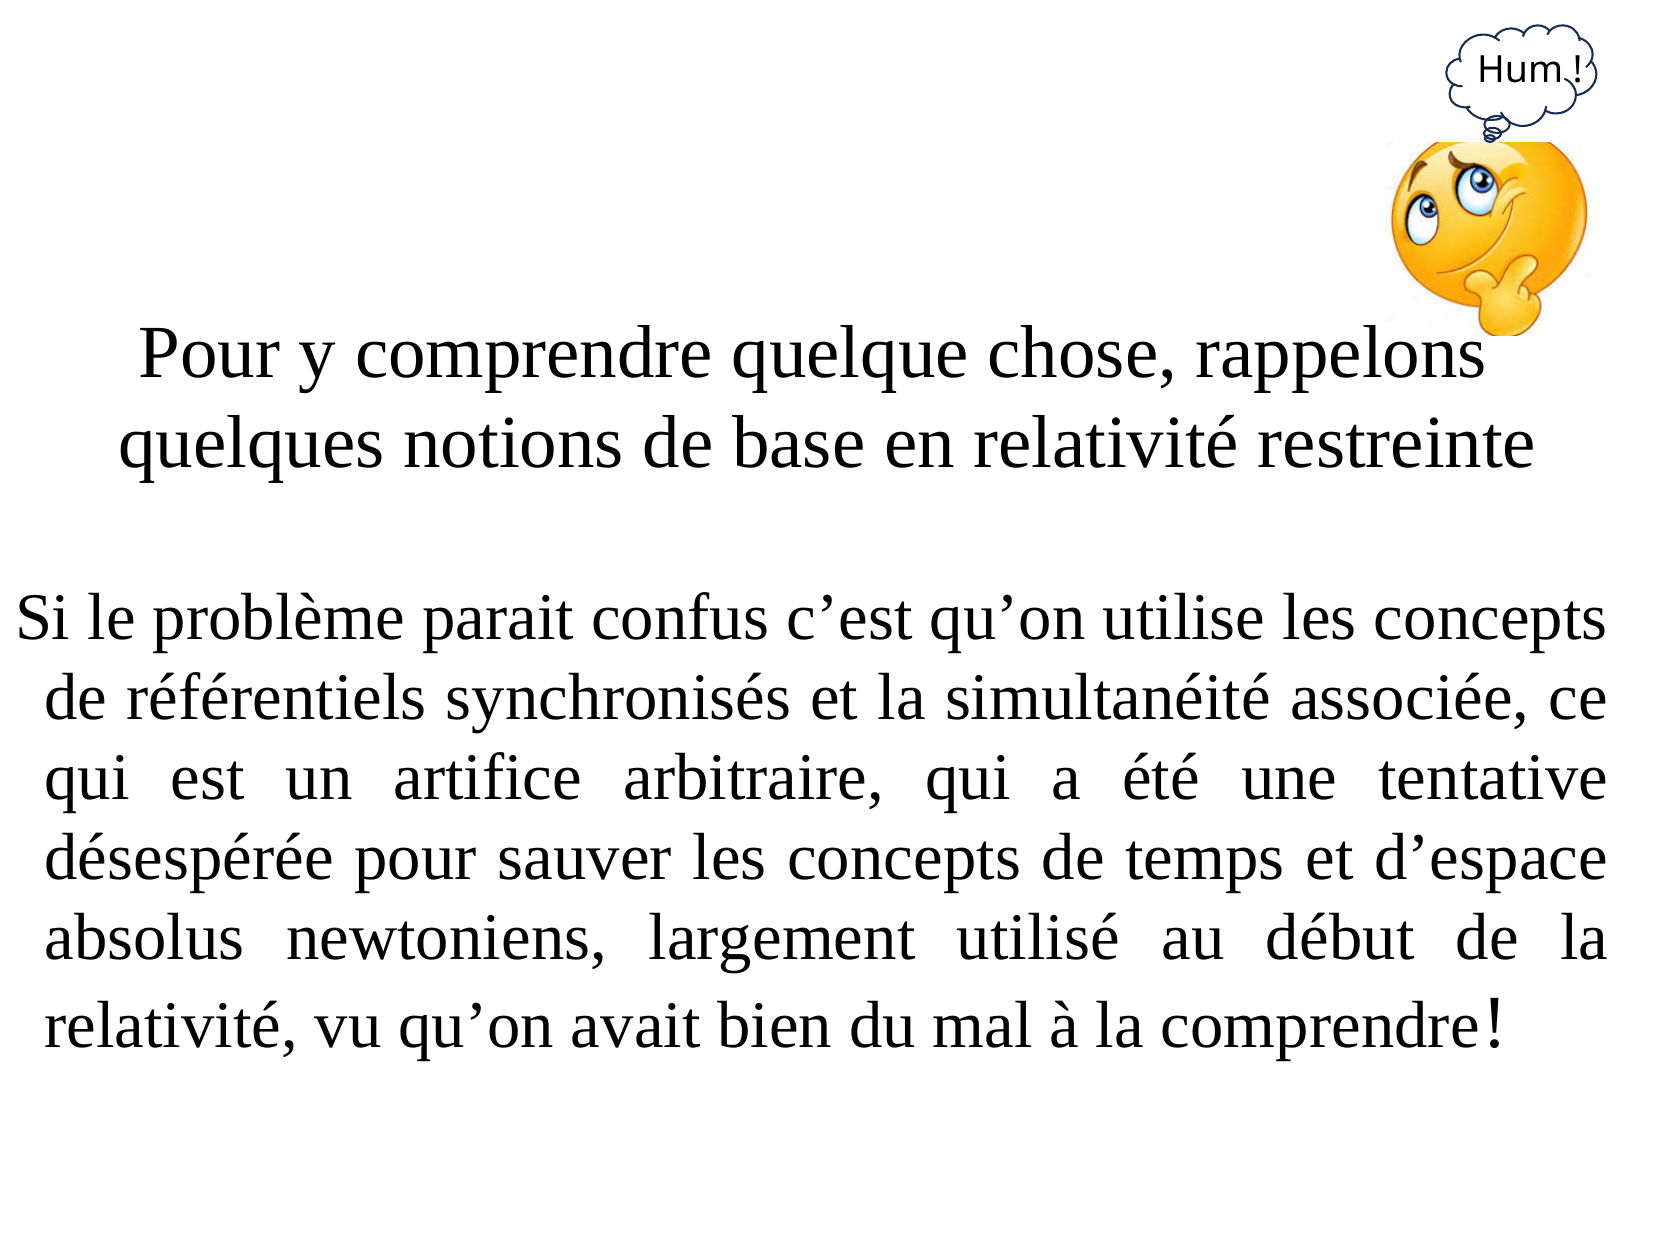

Pour y comprendre quelque chose, rappelons quelques notions de base en relativité restreinte
Si le problème parait confus c’est qu’on utilise les concepts de référentiels synchronisés et la simultanéité associée, ce qui est un artifice arbitraire, qui a été une tentative désespérée pour sauver les concepts de temps et d’espace absolus newtoniens, largement utilisé au début de la relativité, vu qu’on avait bien du mal à la comprendre!
Hum !